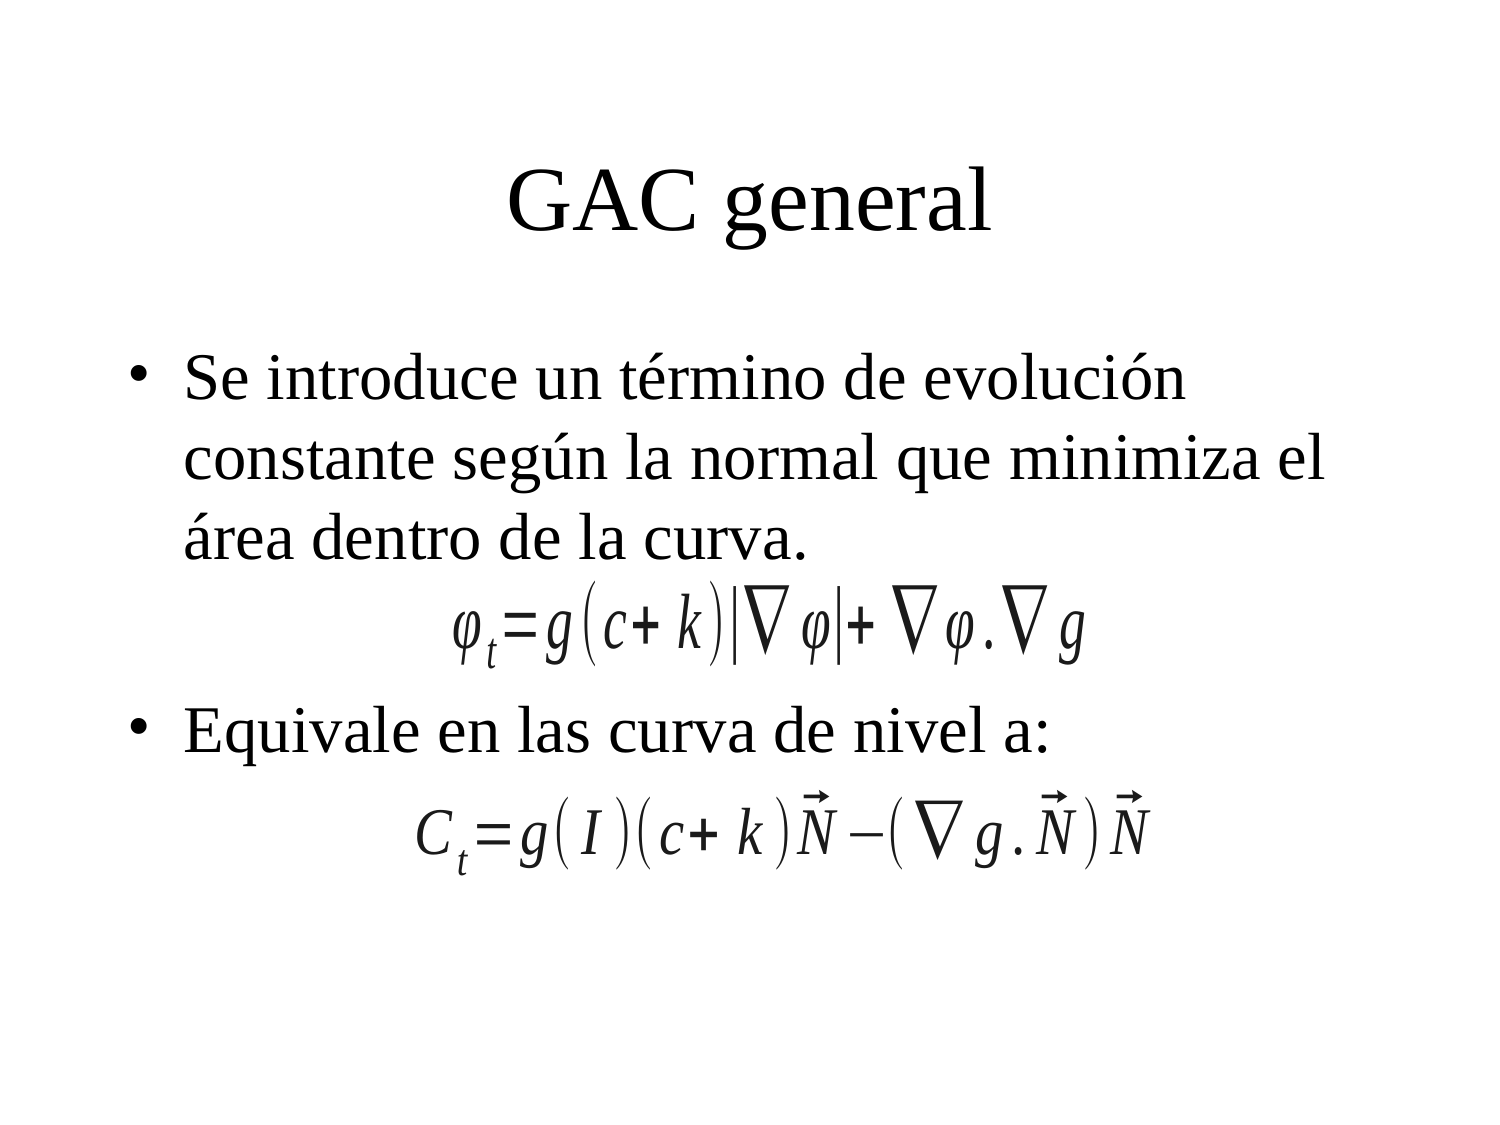

GAC general
Se introduce un término de evolución constante según la normal que minimiza el área dentro de la curva.
Equivale en las curva de nivel a: